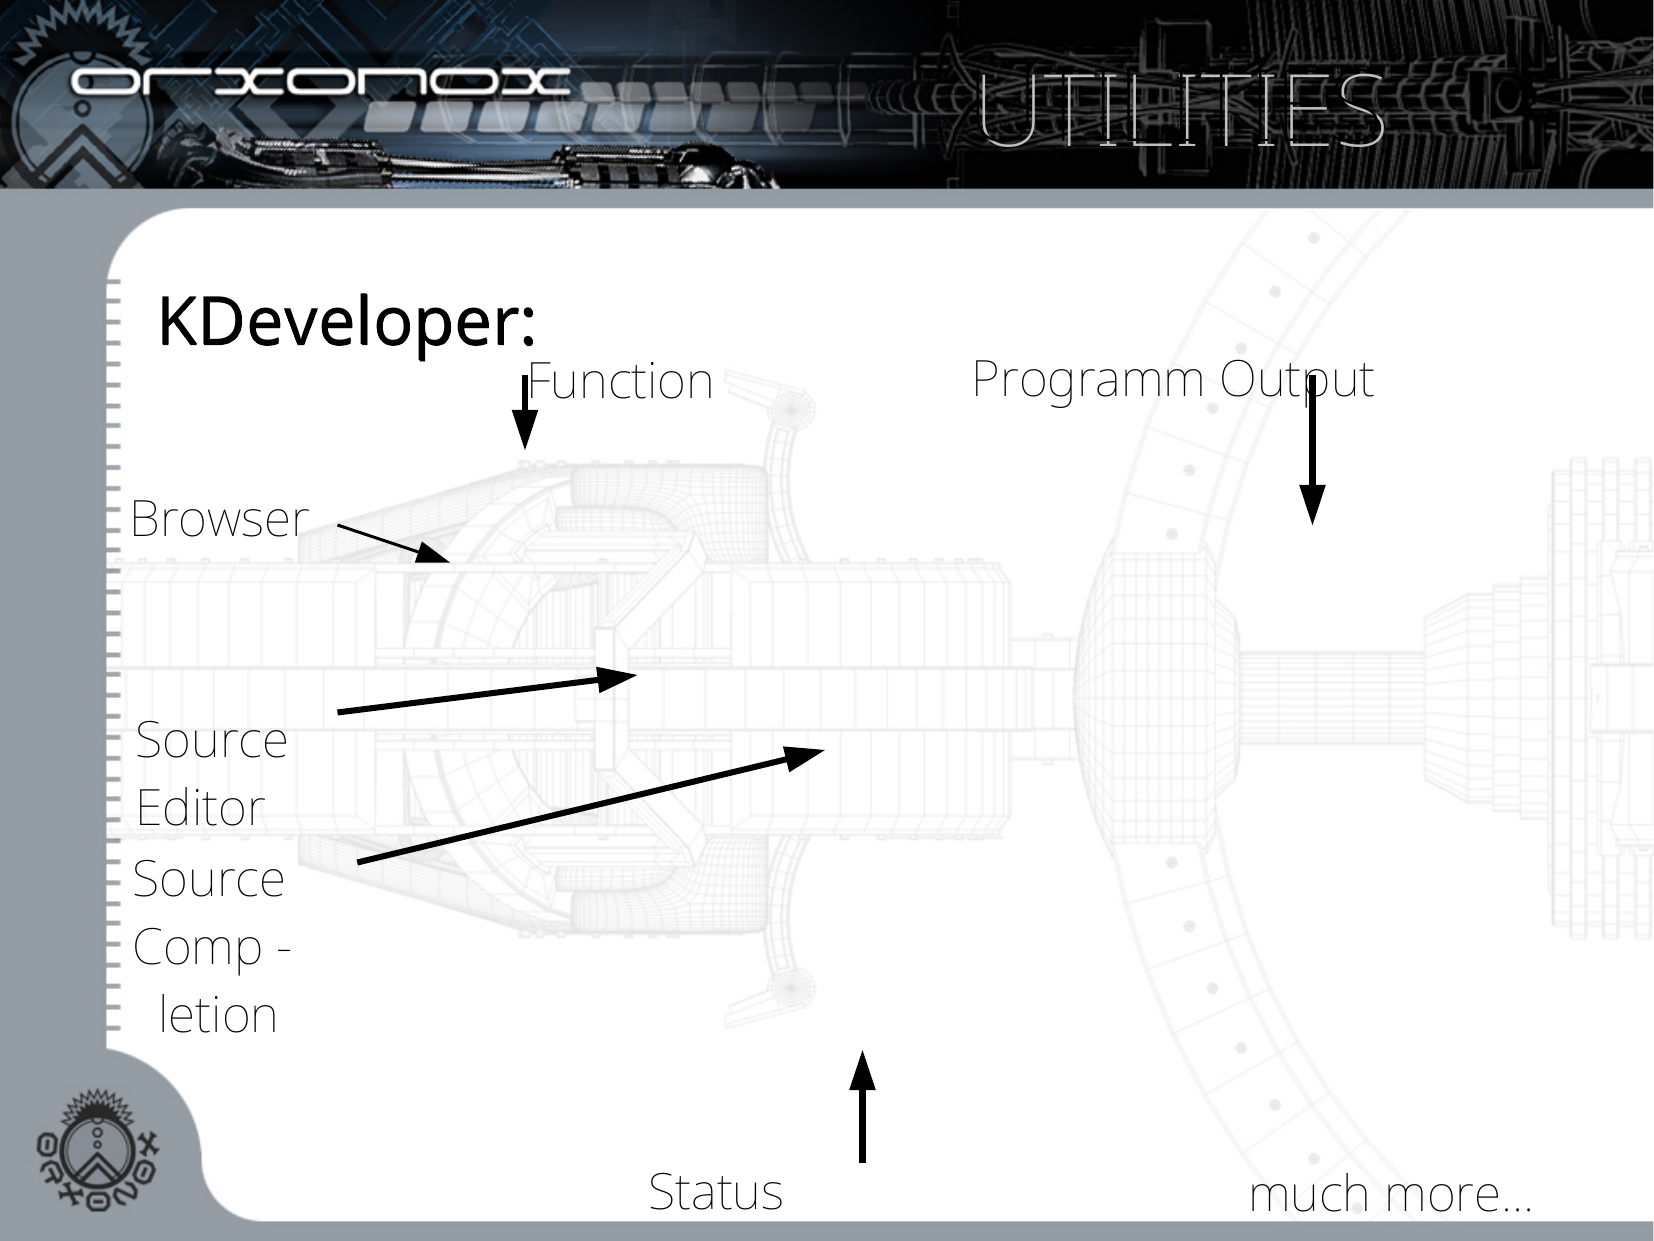

UTILITIES
KDeveloper:
Programm Output
Function
Browser
Source
Editor
Source
Comp -
 letion
 Status
much more...